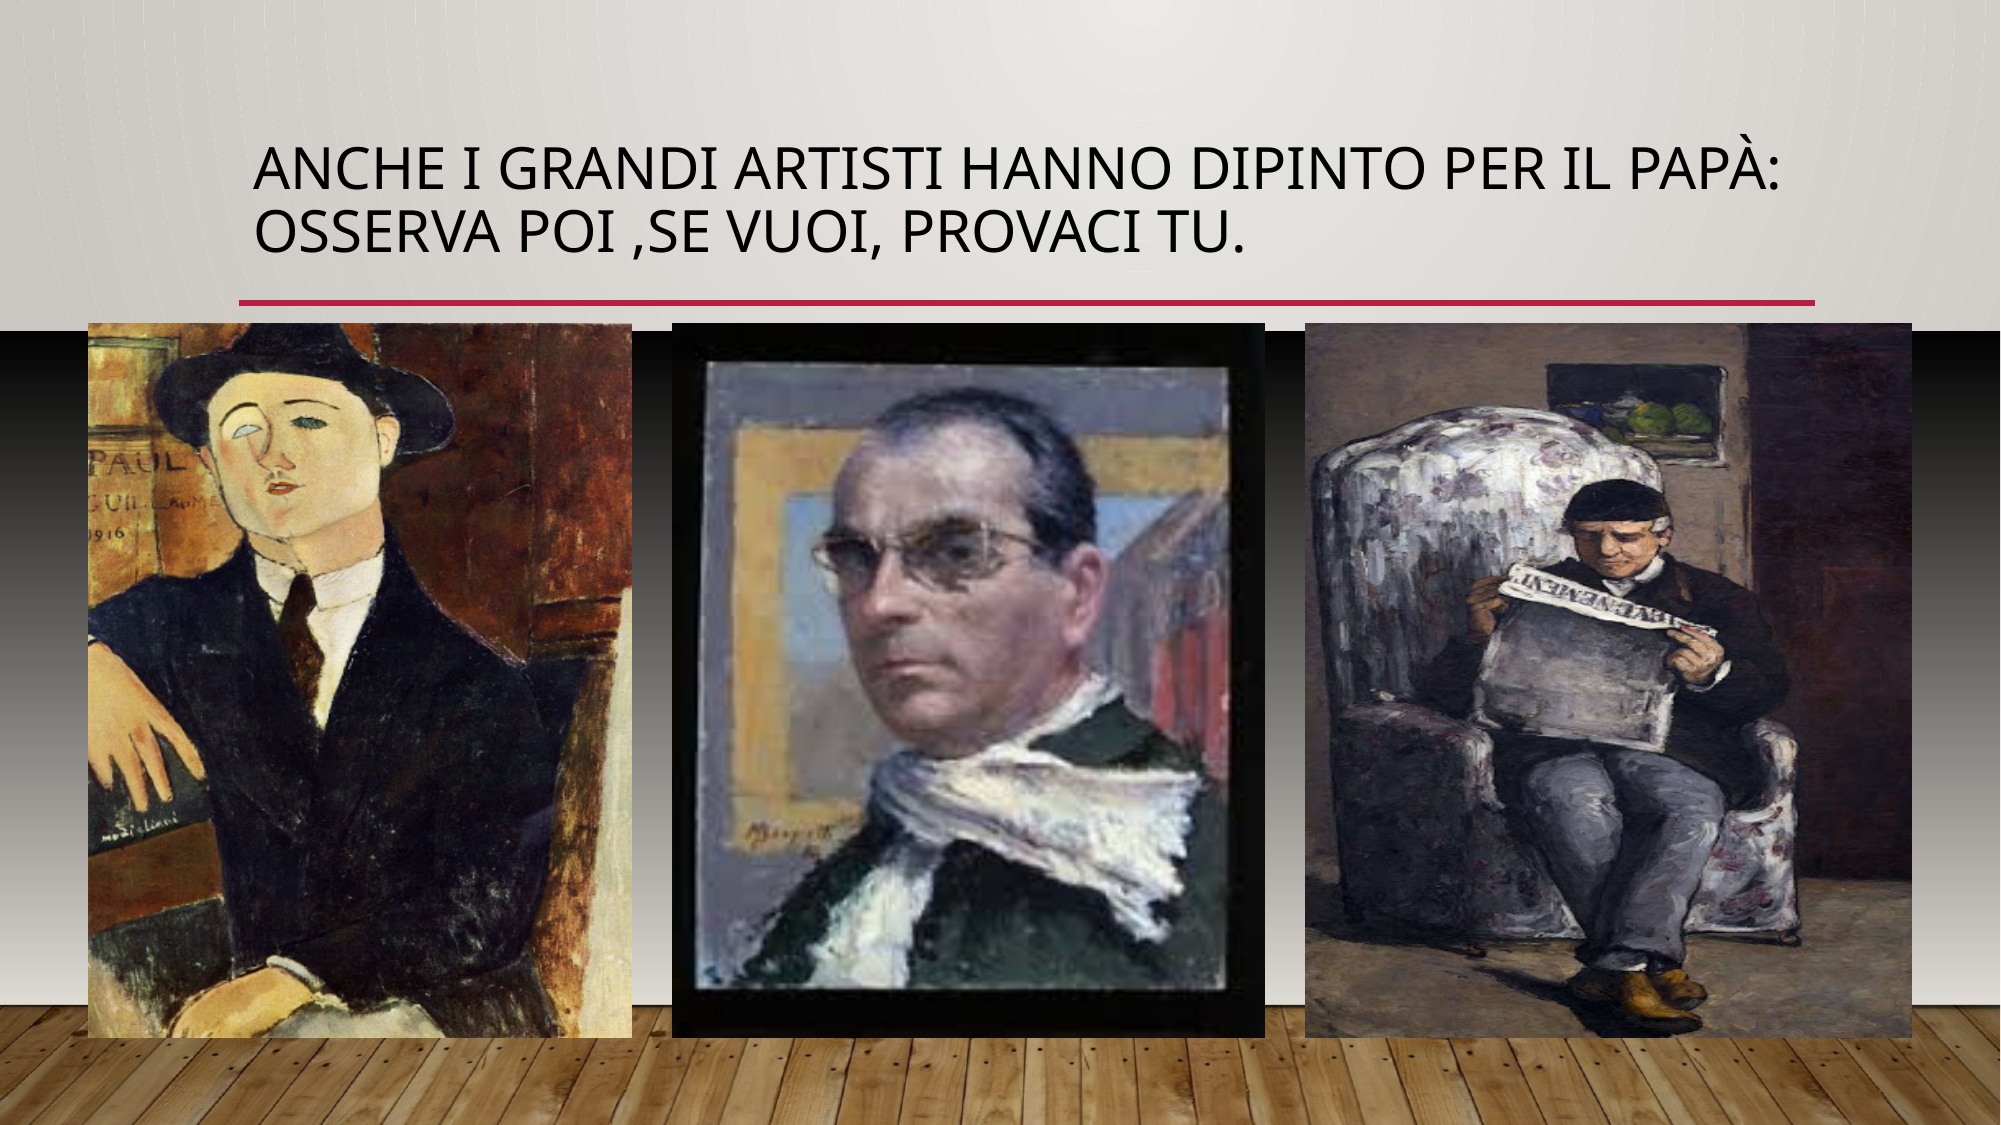

# Anche i grandi artisti hanno dipinto per il papà: osserva poi ,se vuoi, provaci tu.